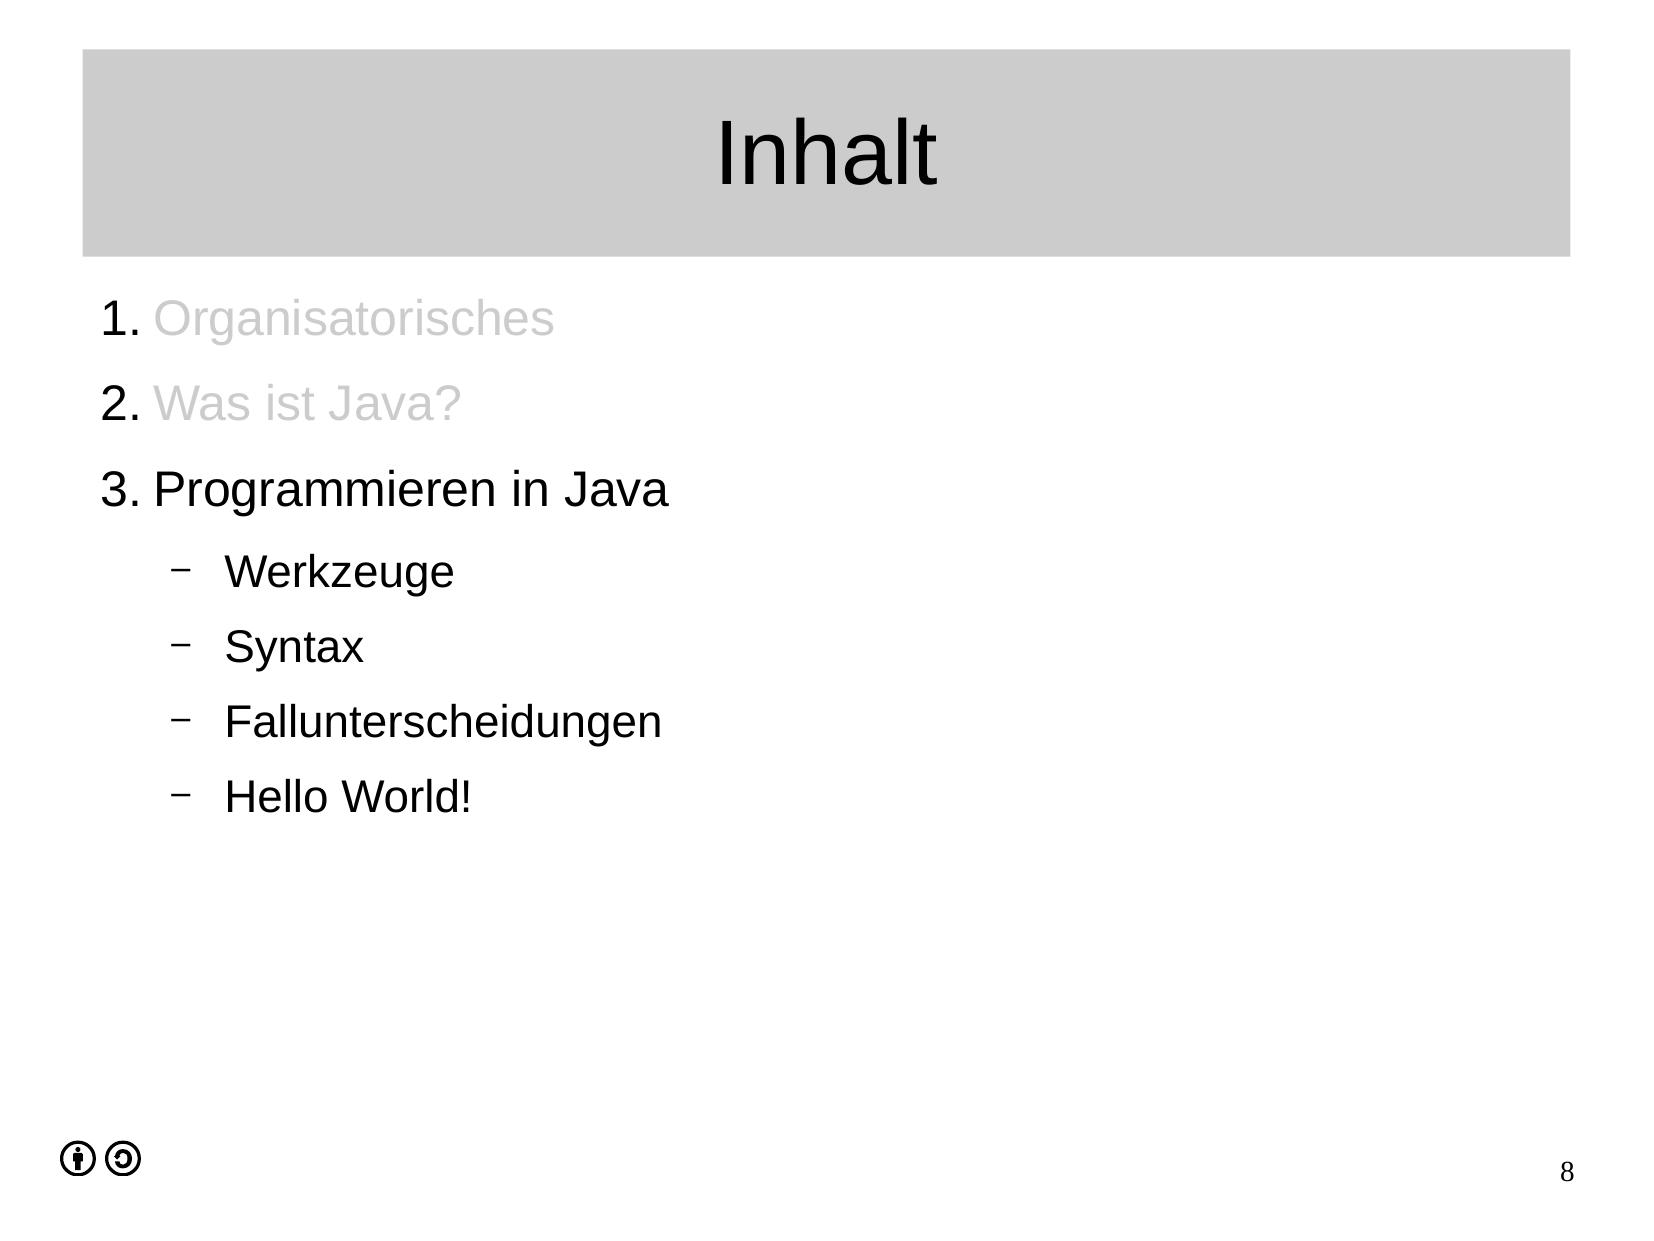

# Inhalt
Organisatorisches
Was ist Java?
Programmieren in Java
Werkzeuge
Syntax
Fallunterscheidungen
Hello World!
8